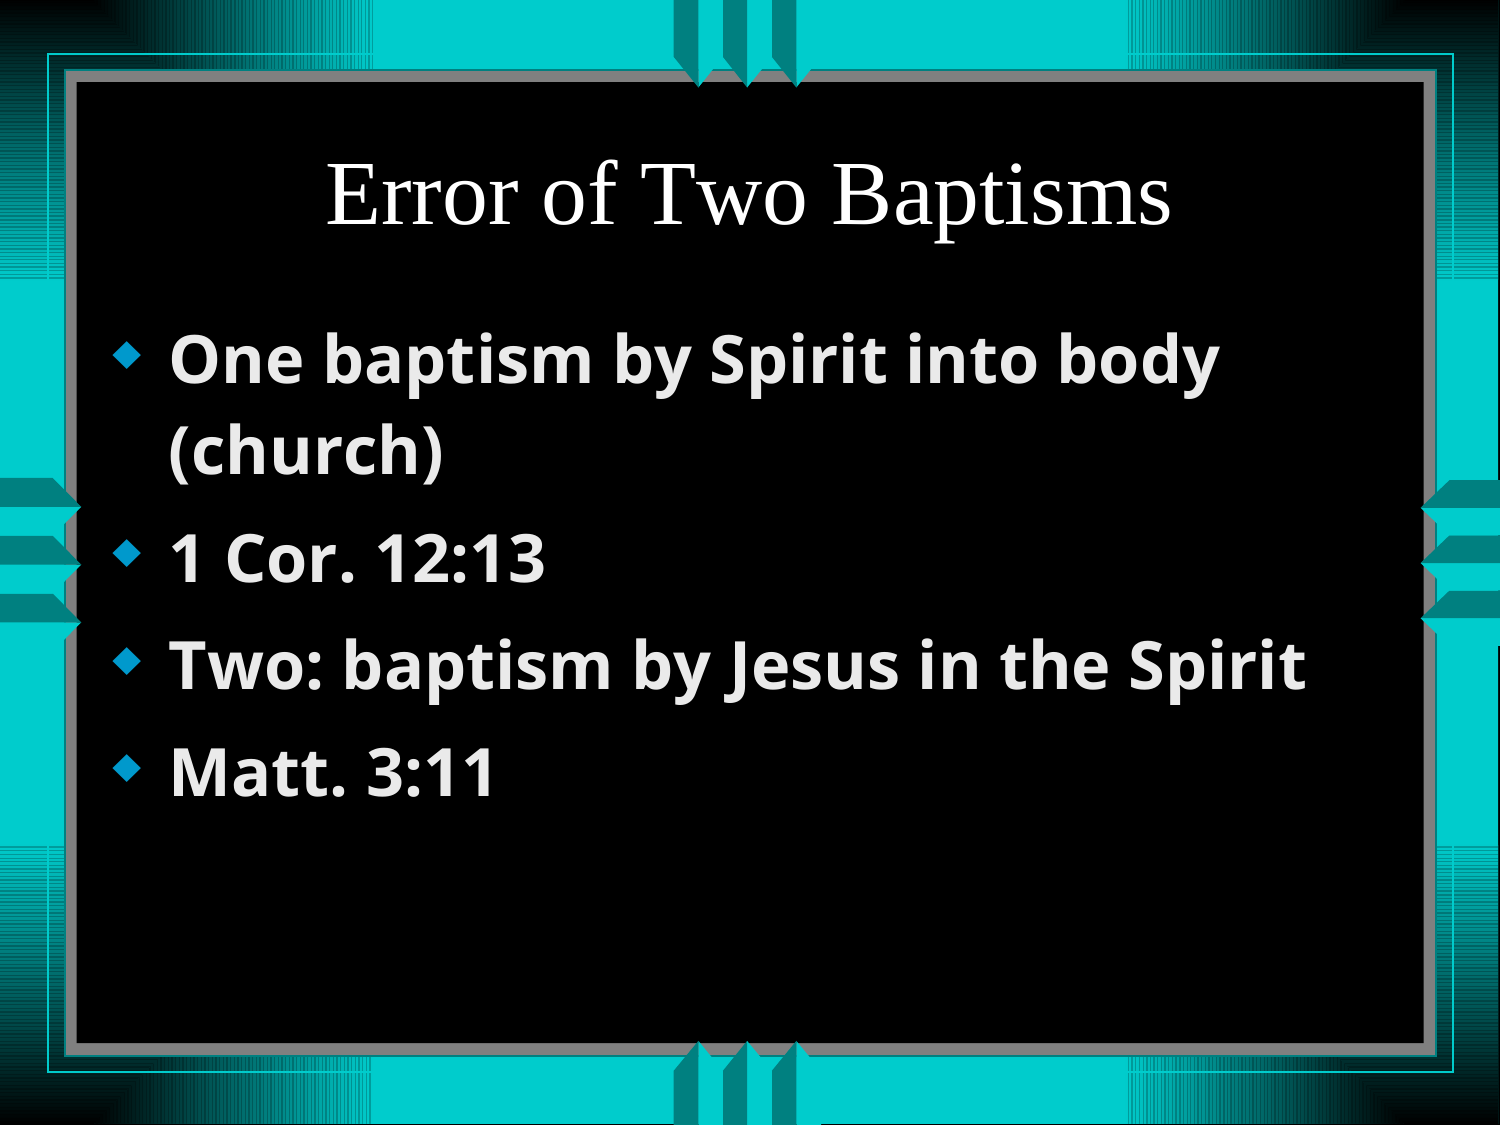

# Error of Two Baptisms
One baptism by Spirit into body (church)
1 Cor. 12:13
Two: baptism by Jesus in the Spirit
Matt. 3:11